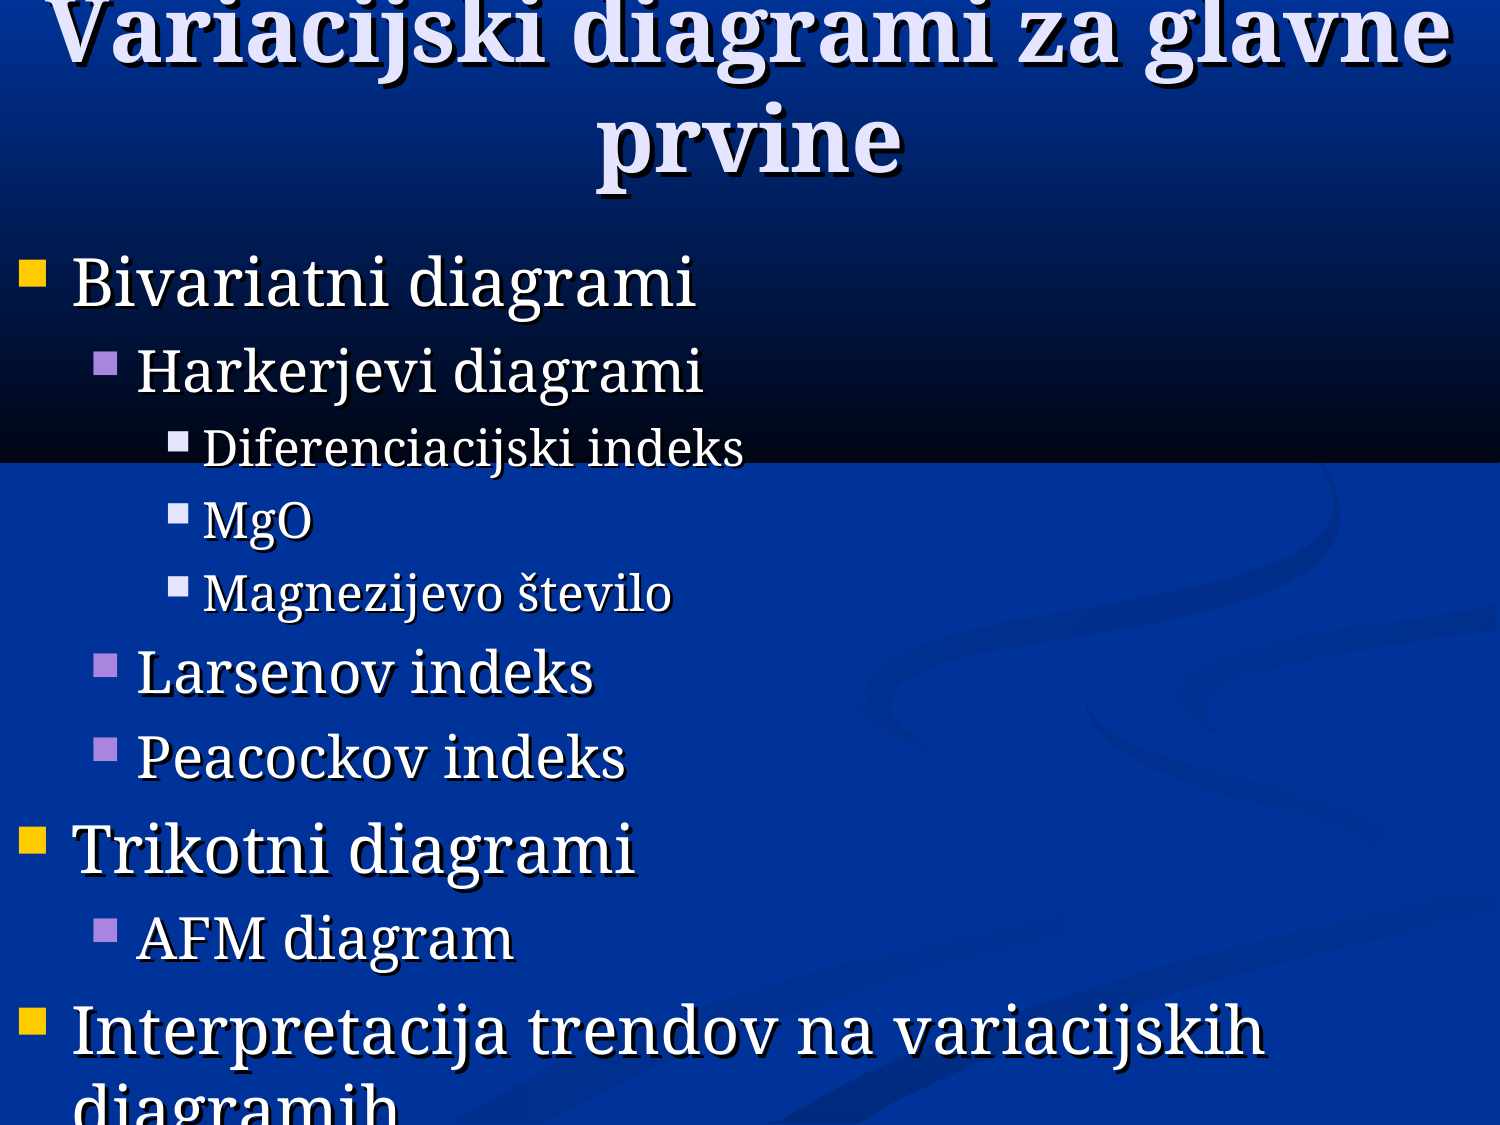

# Variacijski diagrami za glavne prvine
Bivariatni diagrami
Harkerjevi diagrami
Diferenciacijski indeks
MgO
Magnezijevo število
Larsenov indeks
Peacockov indeks
Trikotni diagrami
AFM diagram
Interpretacija trendov na variacijskih diagramih.